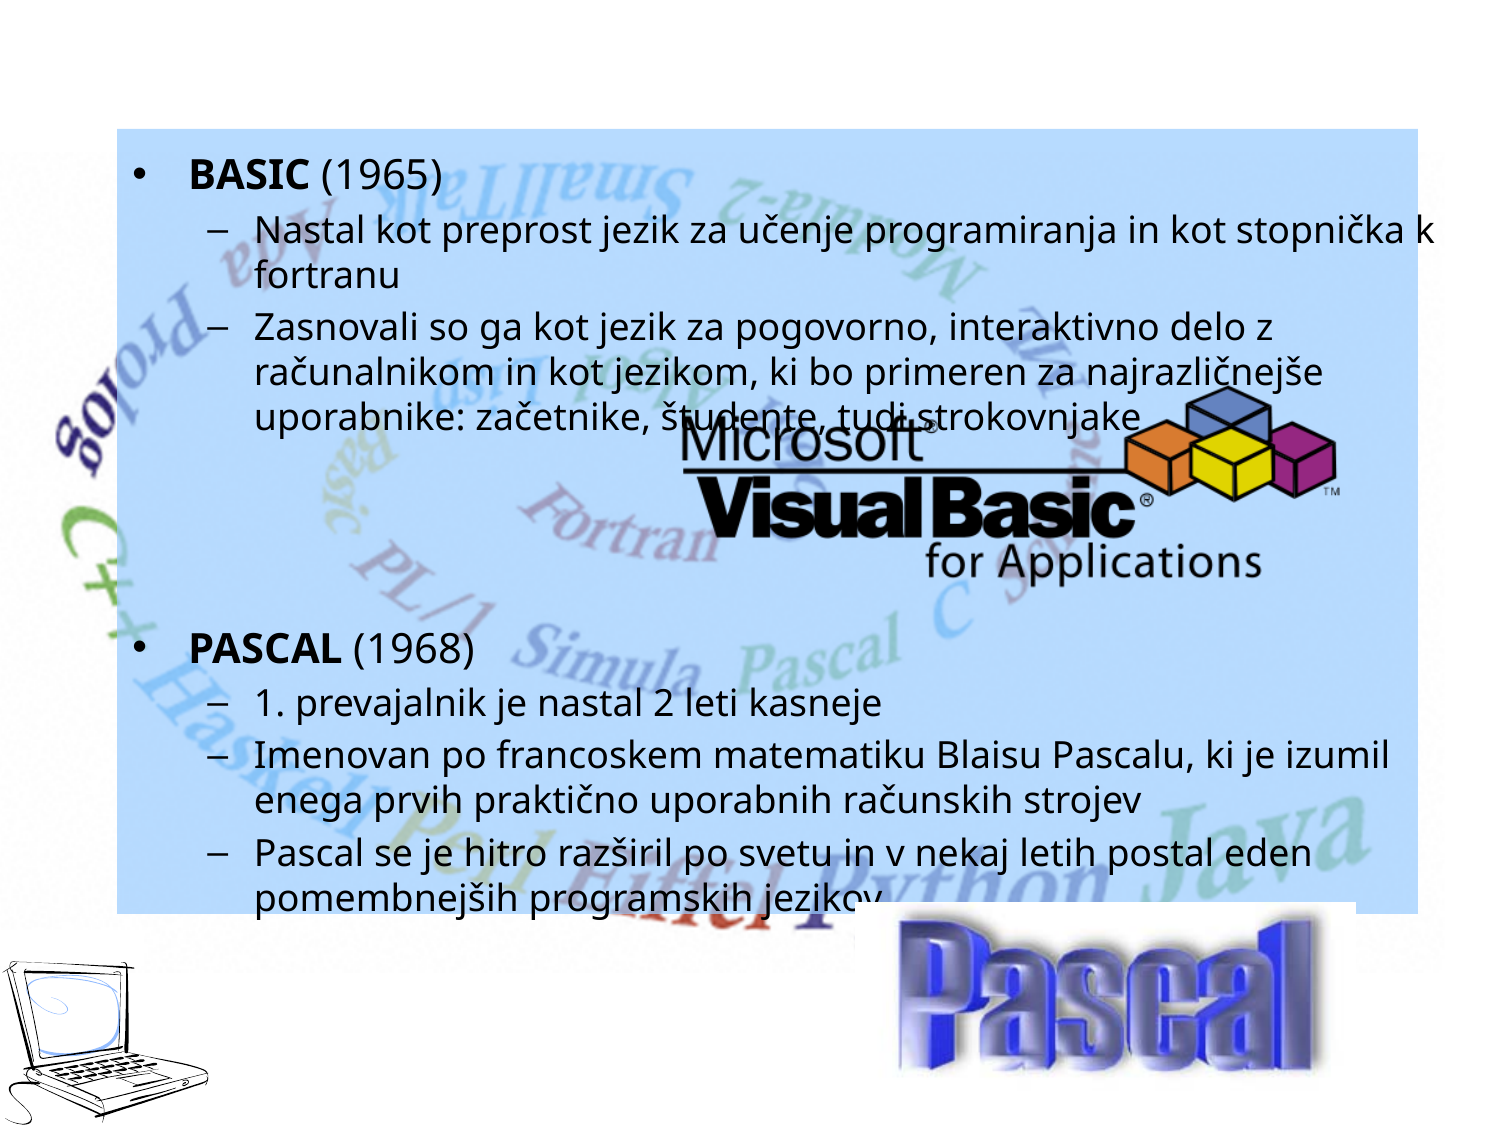

#
BASIC (1965)
Nastal kot preprost jezik za učenje programiranja in kot stopnička k fortranu
Zasnovali so ga kot jezik za pogovorno, interaktivno delo z računalnikom in kot jezikom, ki bo primeren za najrazličnejše uporabnike: začetnike, študente, tudi strokovnjake
PASCAL (1968)
1. prevajalnik je nastal 2 leti kasneje
Imenovan po francoskem matematiku Blaisu Pascalu, ki je izumil enega prvih praktično uporabnih računskih strojev
Pascal se je hitro razširil po svetu in v nekaj letih postal eden pomembnejših programskih jezikov